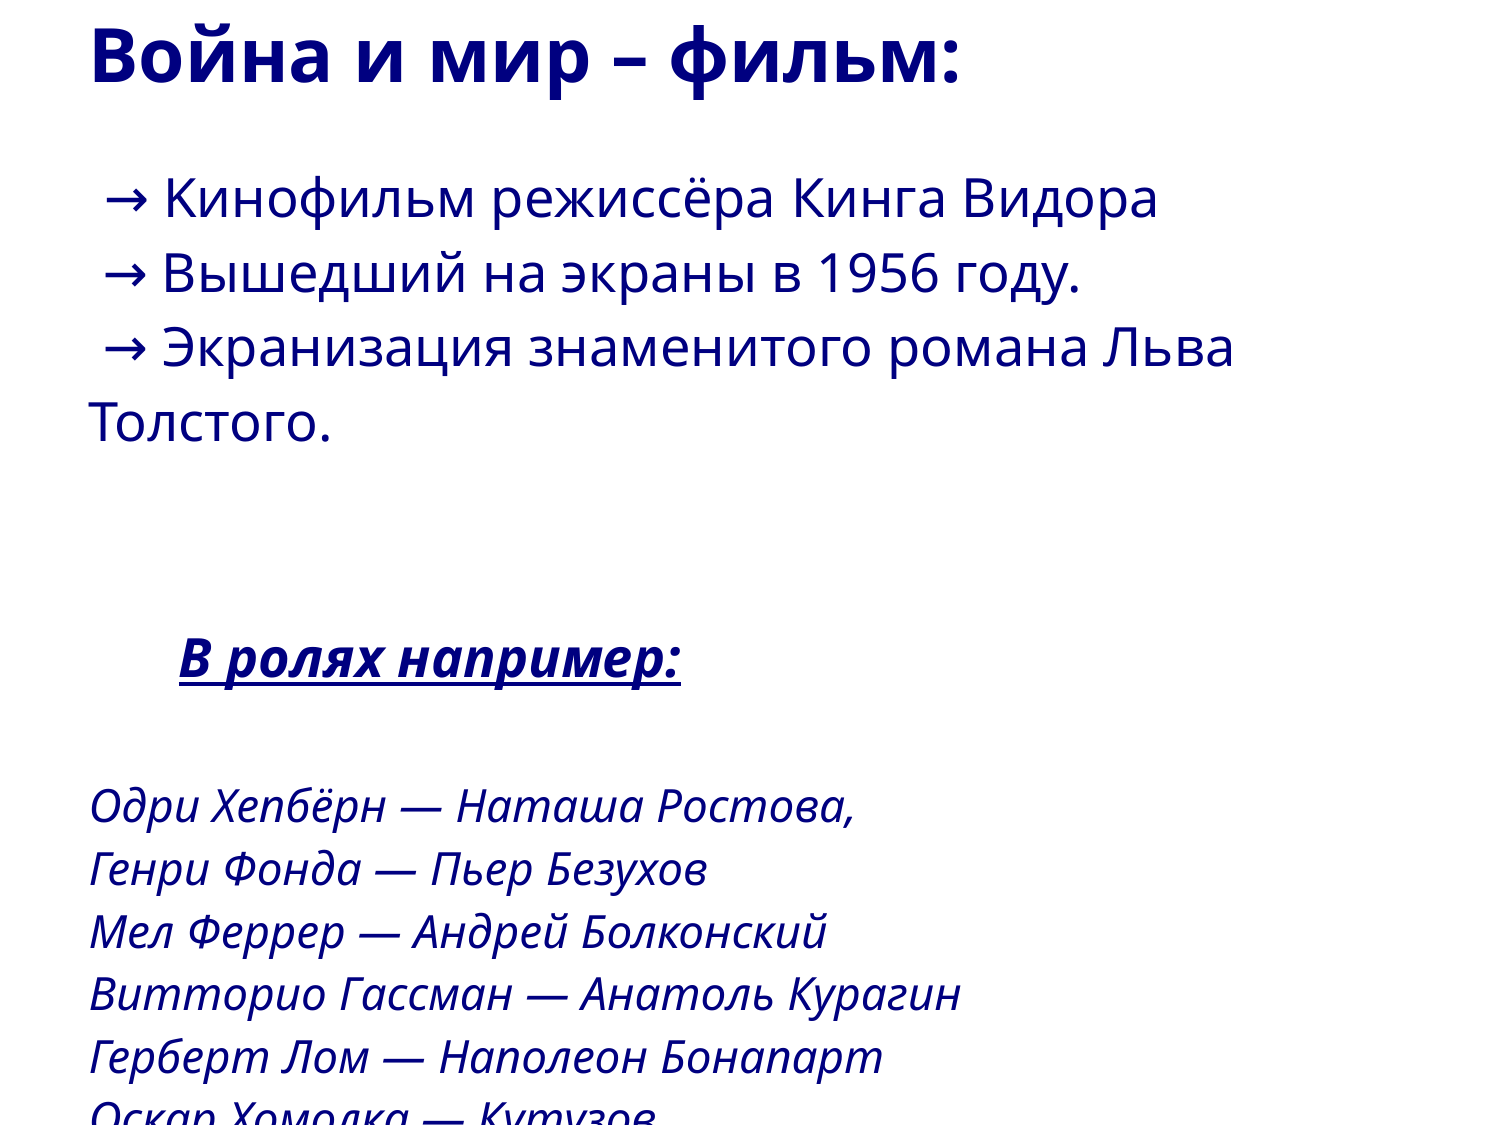

# Война и мир – фильм: → Kинофильм режиссёра Кинга Видора → Вышедший на экраны в 1956 году. → Экранизация знаменитого романа Льва Толстого. В ролях например: Одри Хепбёрн — Наташа Ростова, Генри Фонда — Пьер Безухов Мел Феррер — Андрей Болконский Витторио Гассман — Анатоль Курагин Герберт Лом — Наполеон Бонапарт Оскар Хомолка — Кутузов